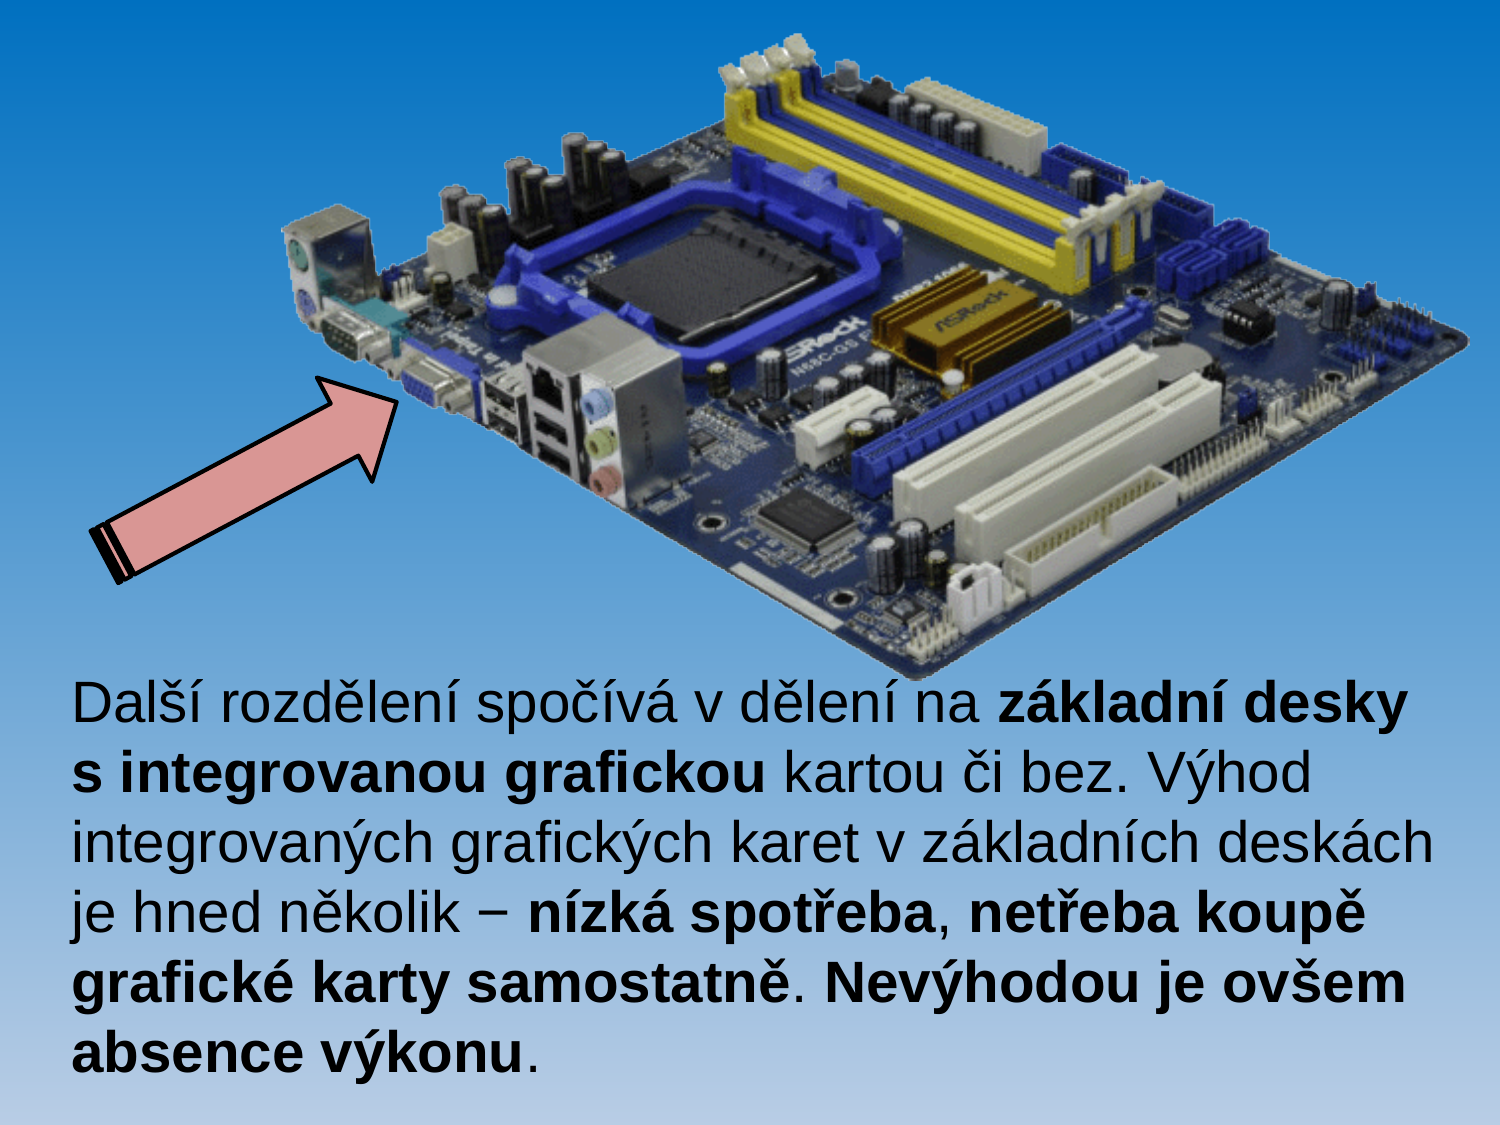

# Další rozdělení spočívá v dělení na základní desky s integrovanou grafickou kartou či bez. Výhod integrovaných grafických karet v základních deskách je hned několik − nízká spotřeba, netřeba koupě grafické karty samostatně. Nevýhodou je ovšem absence výkonu.